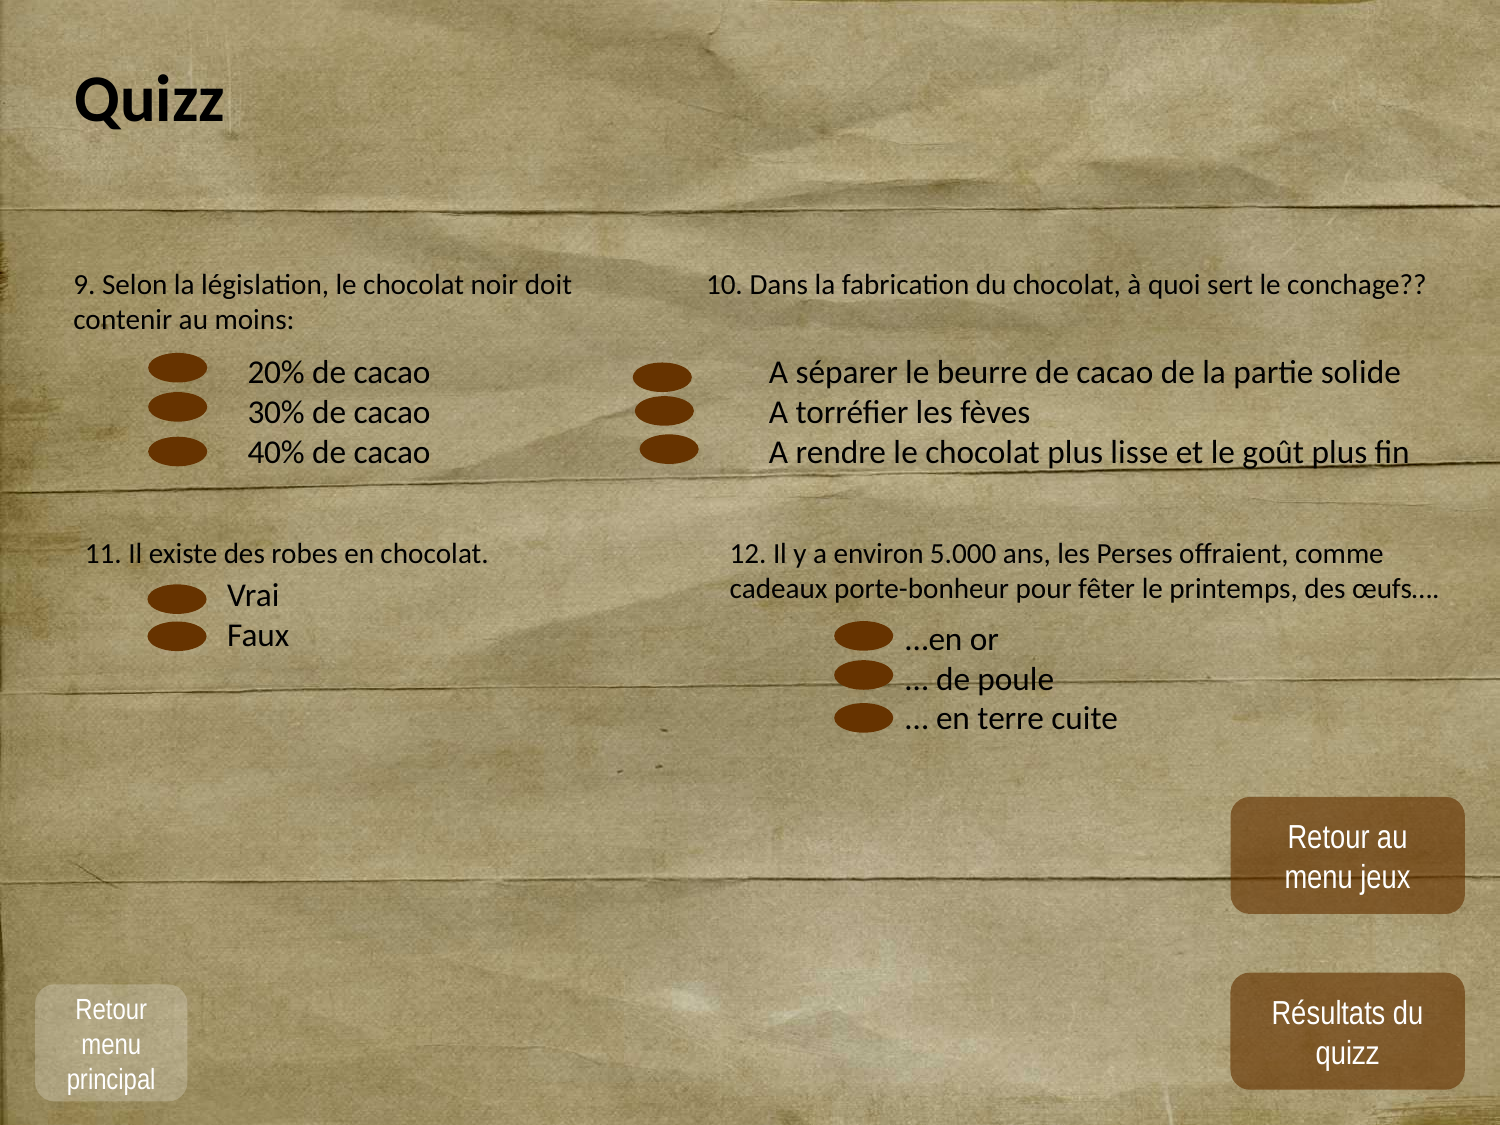

#
Quizz
9. Selon la législation, le chocolat noir doit contenir au moins:
10. Dans la fabrication du chocolat, à quoi sert le conchage??
20% de cacao
30% de cacao
40% de cacao
A séparer le beurre de cacao de la partie solide
A torréfier les fèves
A rendre le chocolat plus lisse et le goût plus fin
11. Il existe des robes en chocolat.
12. Il y a environ 5.000 ans, les Perses offraient, comme cadeaux porte-bonheur pour fêter le printemps, des œufs….
Vrai
Faux
…en or
… de poule
… en terre cuite
Retour au menu jeux
Résultats du quizz
Retour menu
principal